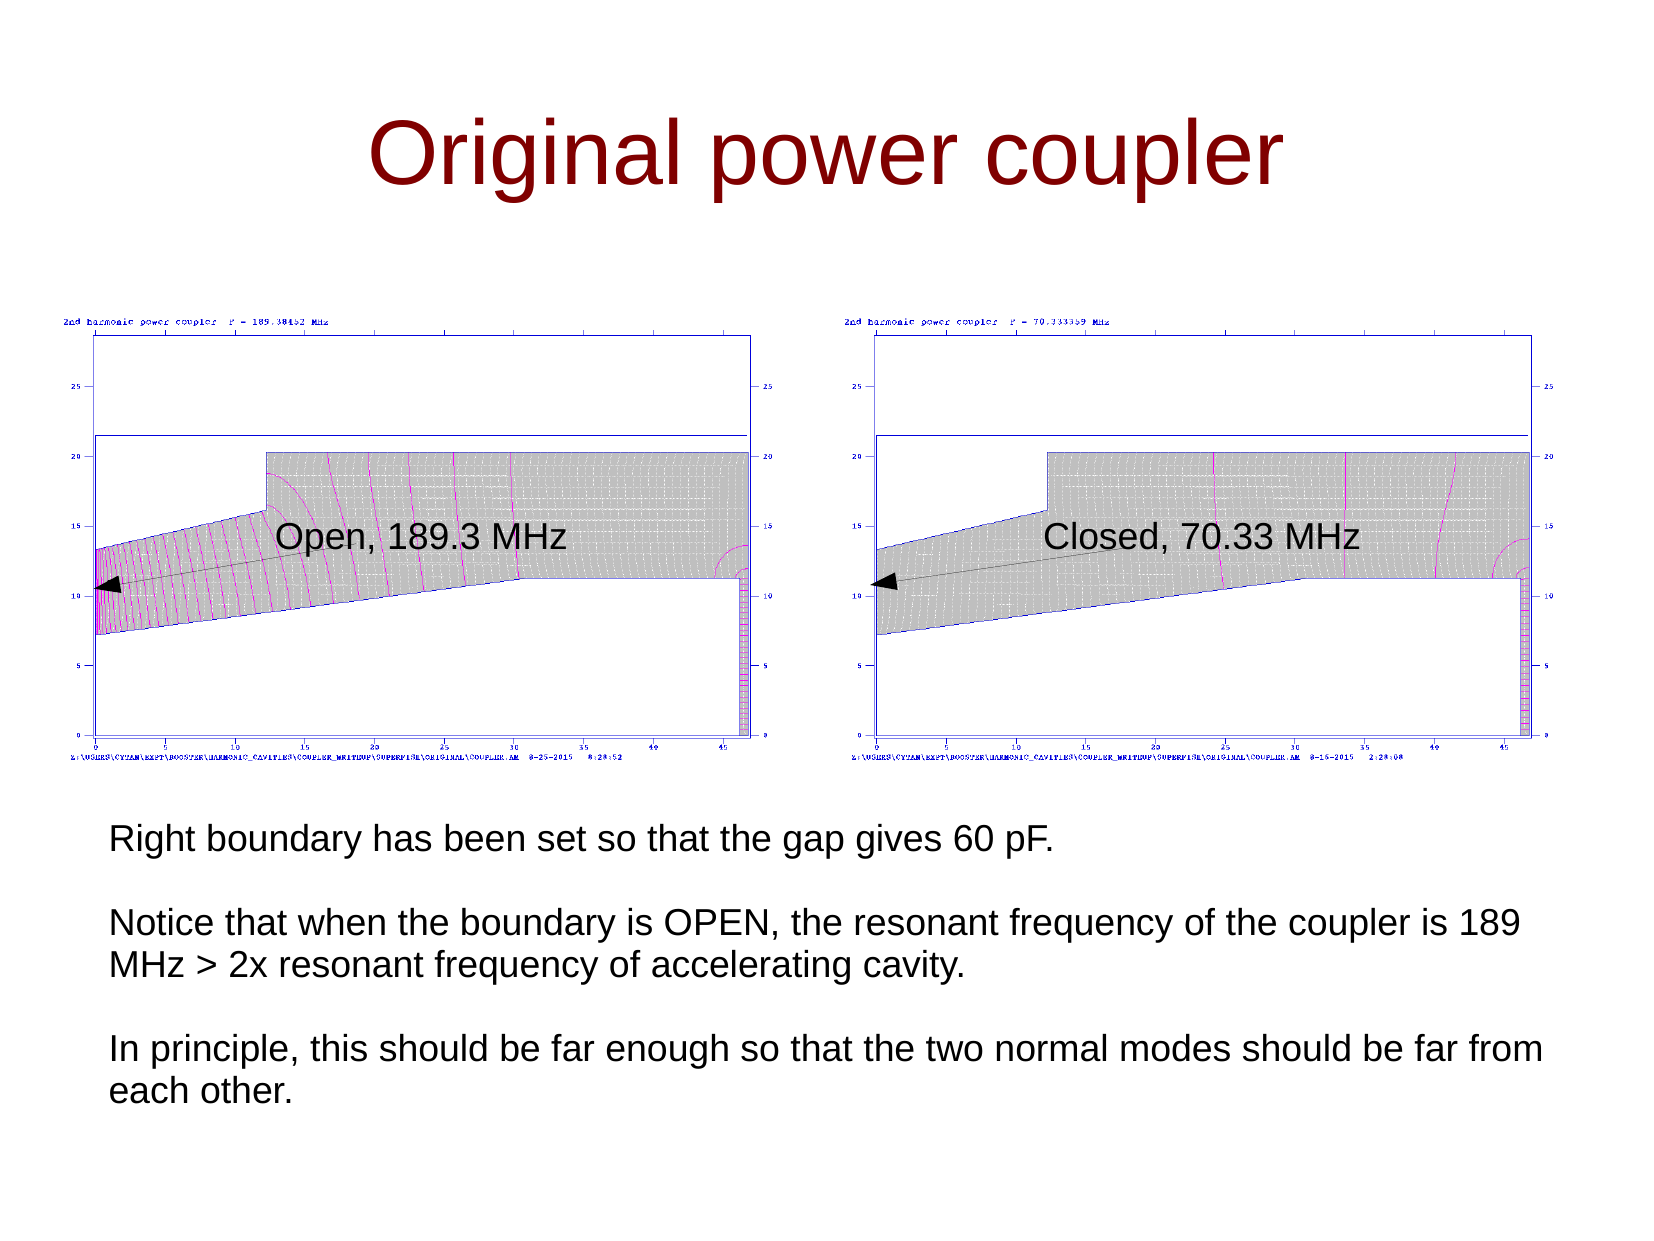

# Original power coupler
Open, 189.3 MHz
Closed, 70.33 MHz
Right boundary has been set so that the gap gives 60 pF.
Notice that when the boundary is OPEN, the resonant frequency of the coupler is 189 MHz > 2x resonant frequency of accelerating cavity.
In principle, this should be far enough so that the two normal modes should be far from each other.